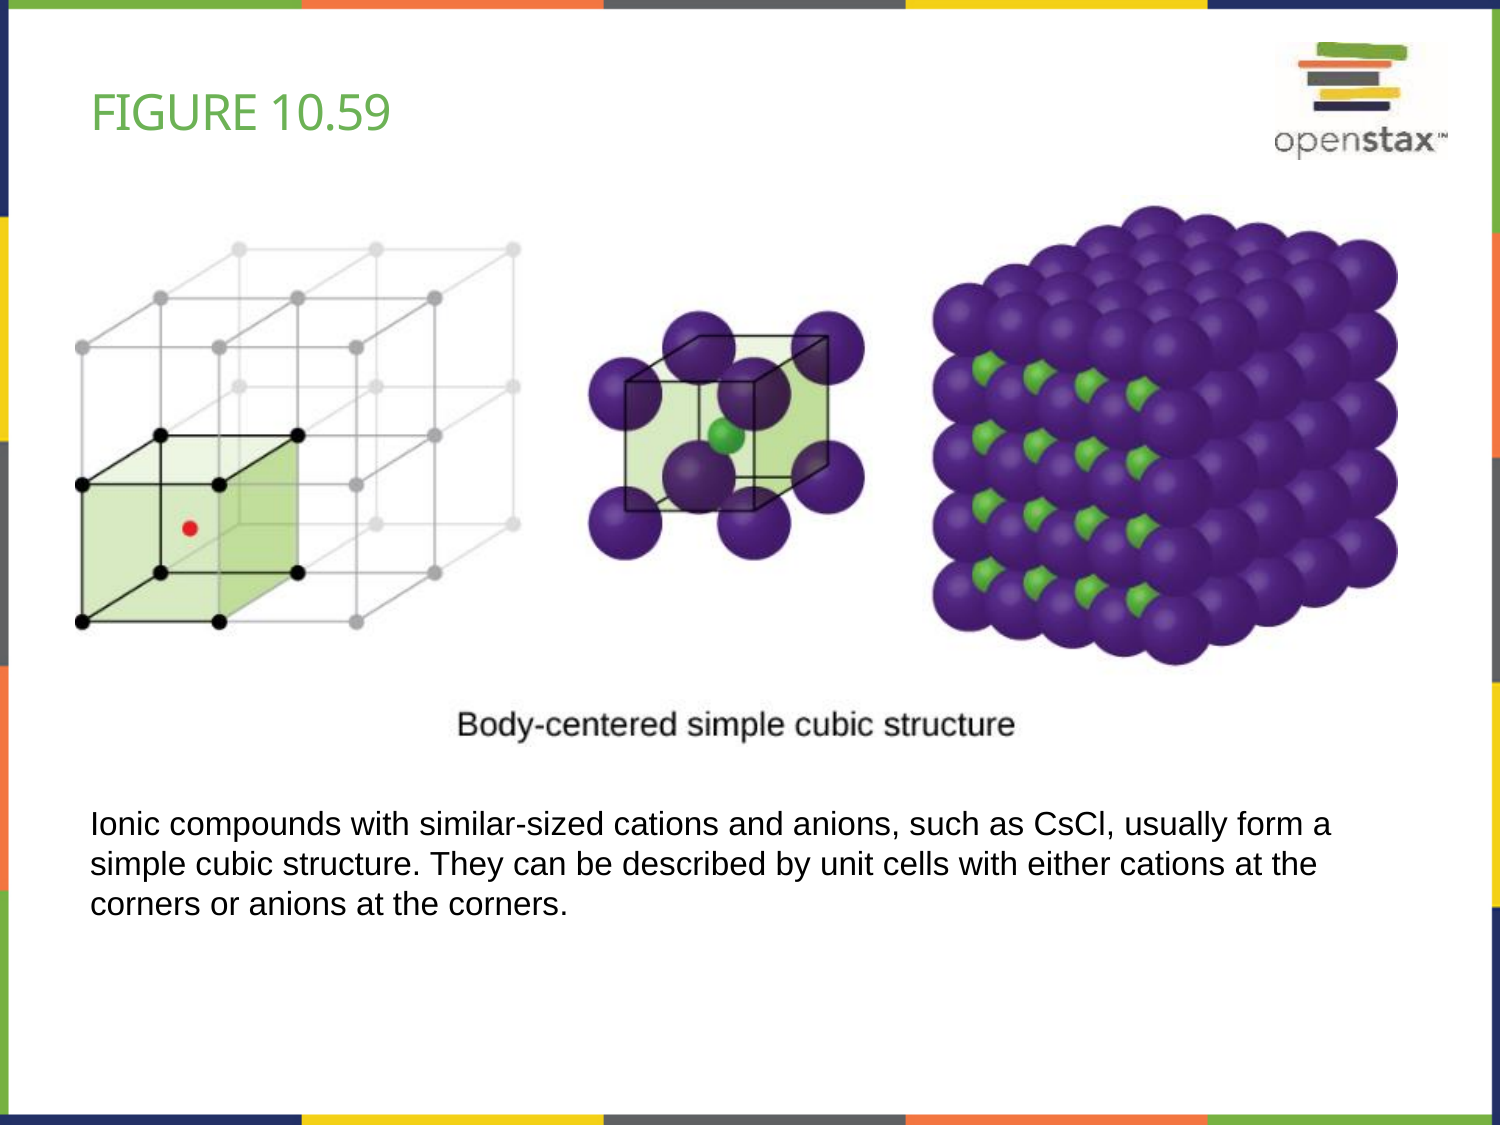

# Figure 10.59
Ionic compounds with similar-sized cations and anions, such as CsCl, usually form a simple cubic structure. They can be described by unit cells with either cations at the corners or anions at the corners.